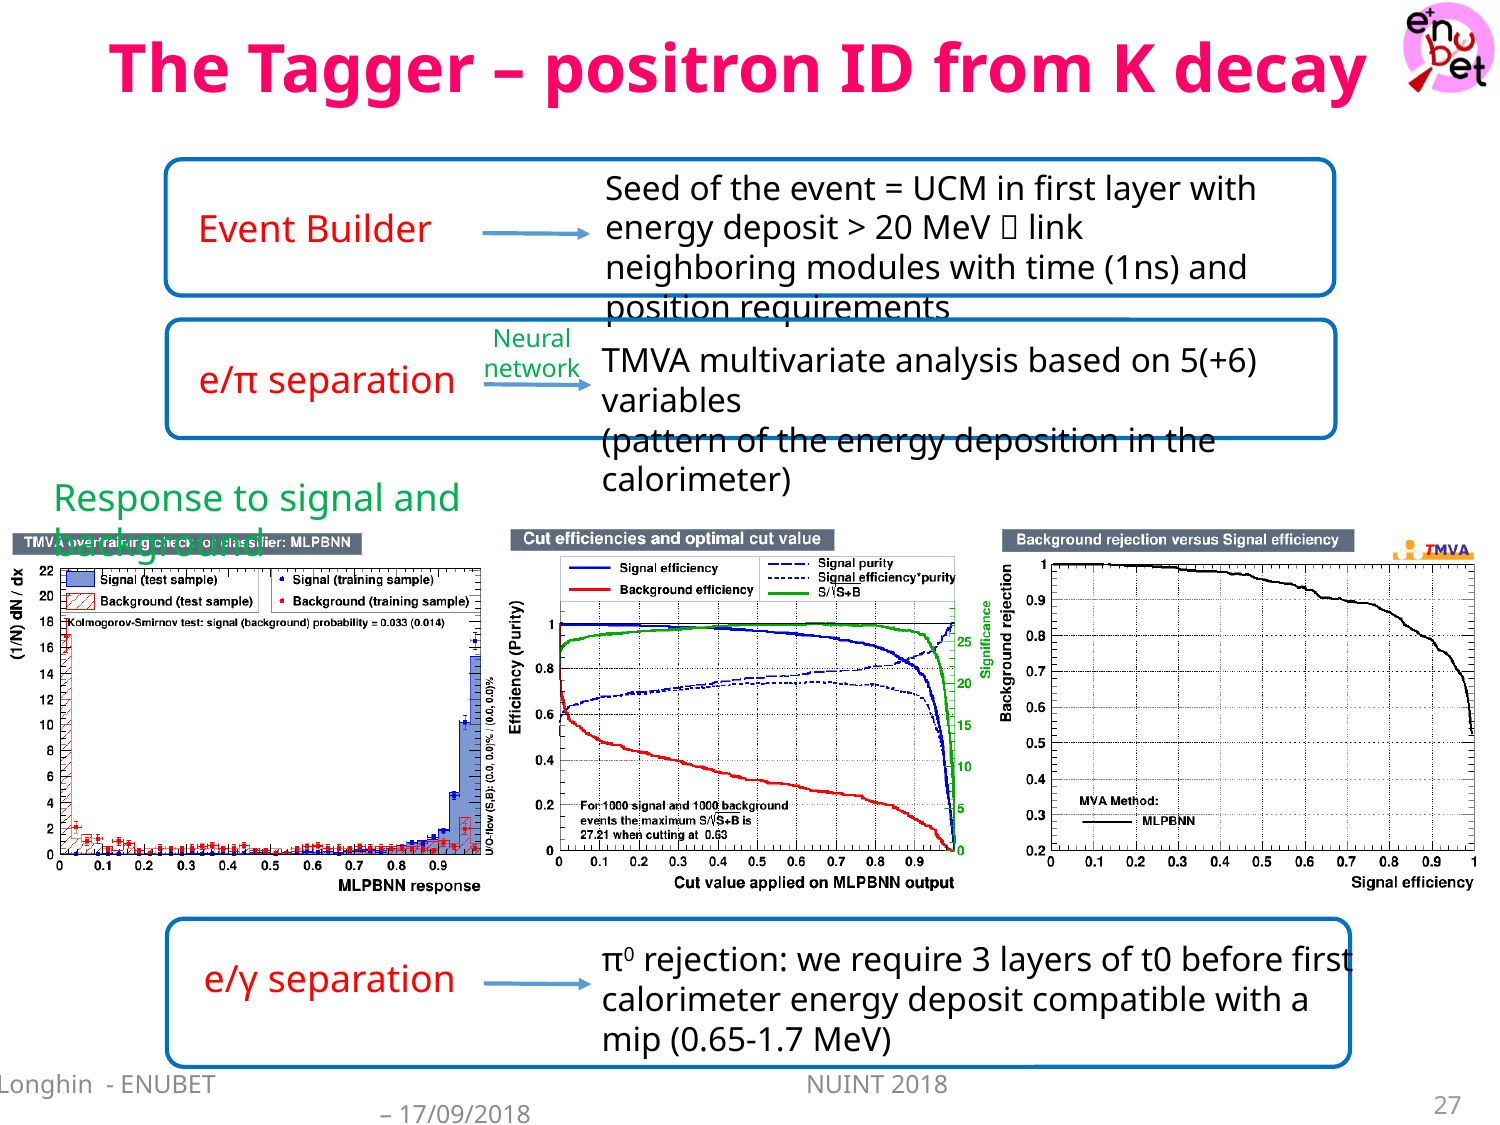

The Tagger – positron ID from K decay
Seed of the event = UCM in first layer with energy deposit > 20 MeV  link neighboring modules with time (1ns) and position requirements
Event Builder
Neural network
TMVA multivariate analysis based on 5(+6) variables
(pattern of the energy deposition in the calorimeter)
e/π separation
Response to signal and background
π0 rejection: we require 3 layers of t0 before first calorimeter energy deposit compatible with a mip (0.65-1.7 MeV)
e/γ separation